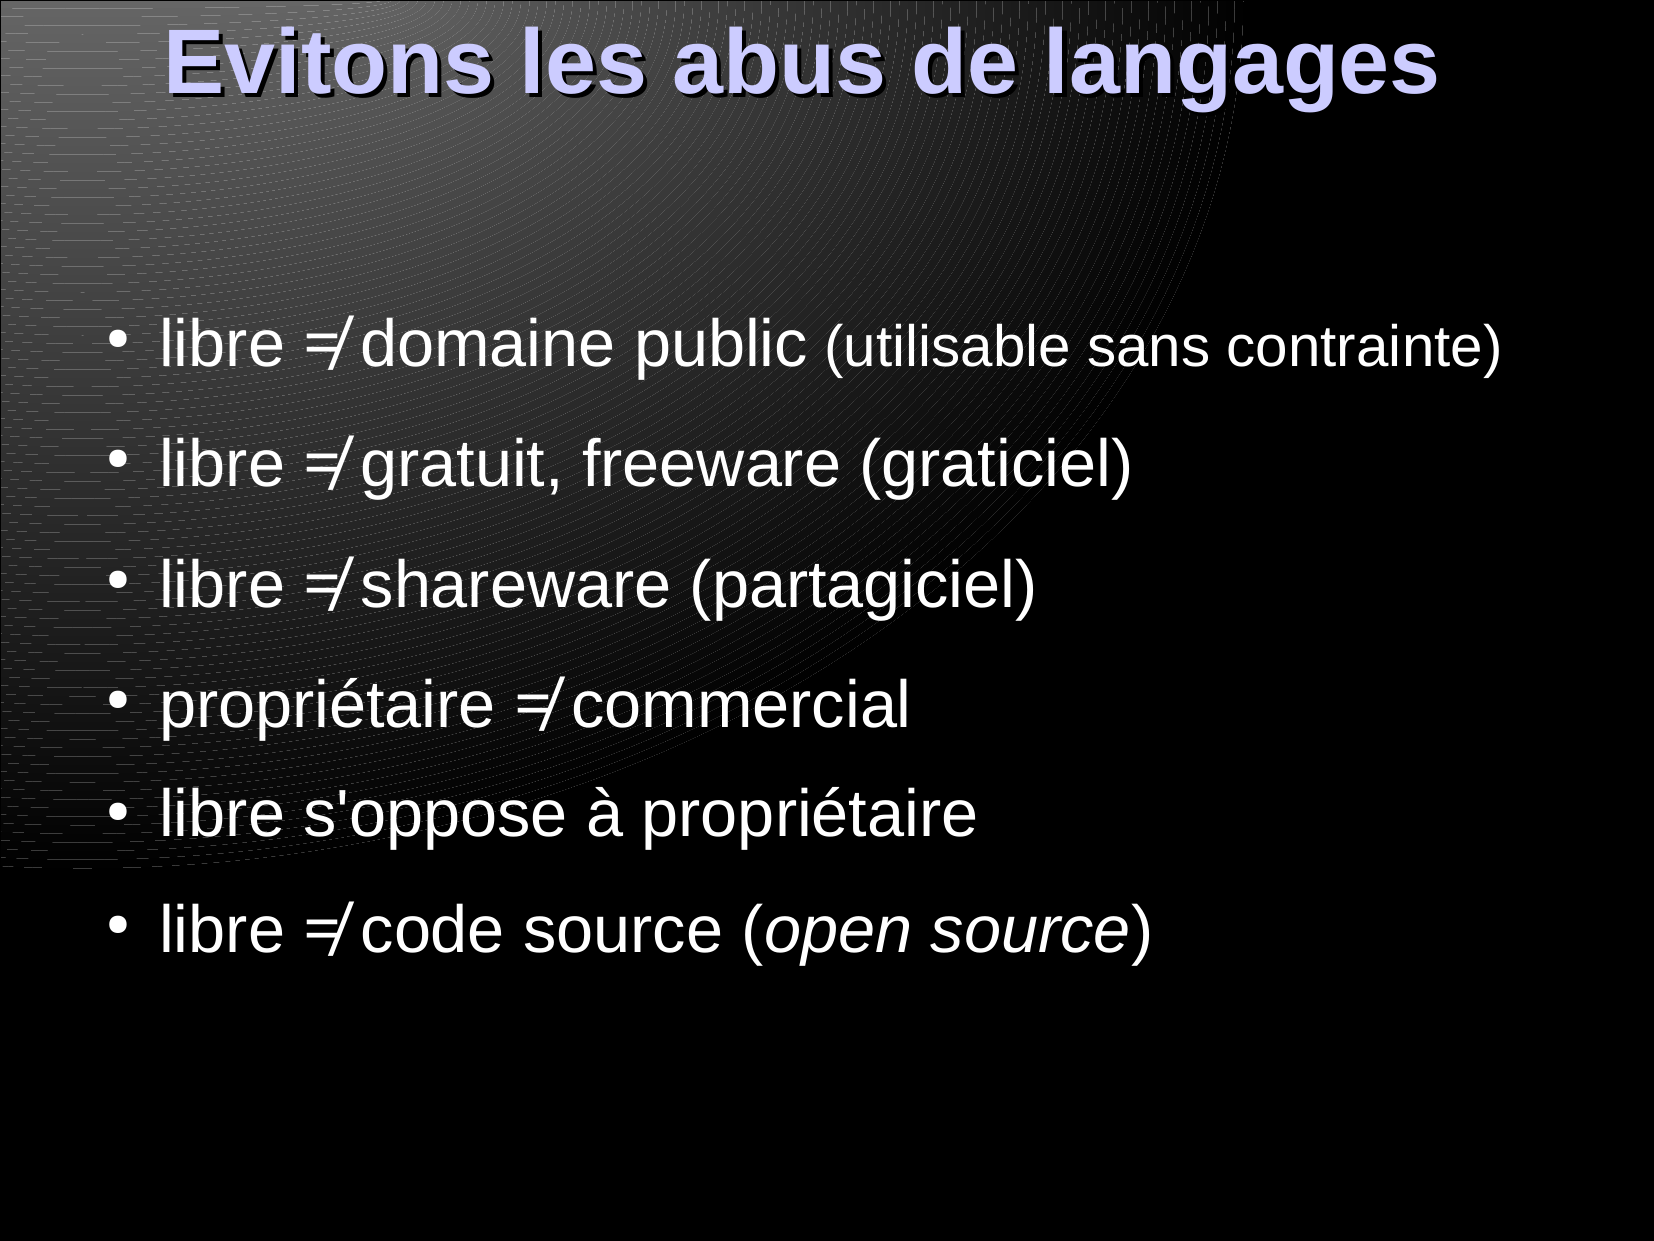

# Evitons les abus de langages
libre ≠ domaine public (utilisable sans contrainte)
libre ≠ gratuit, freeware (graticiel)
libre ≠ shareware (partagiciel)
propriétaire ≠ commercial
libre s'oppose à propriétaire
libre ≠ code source (open source)